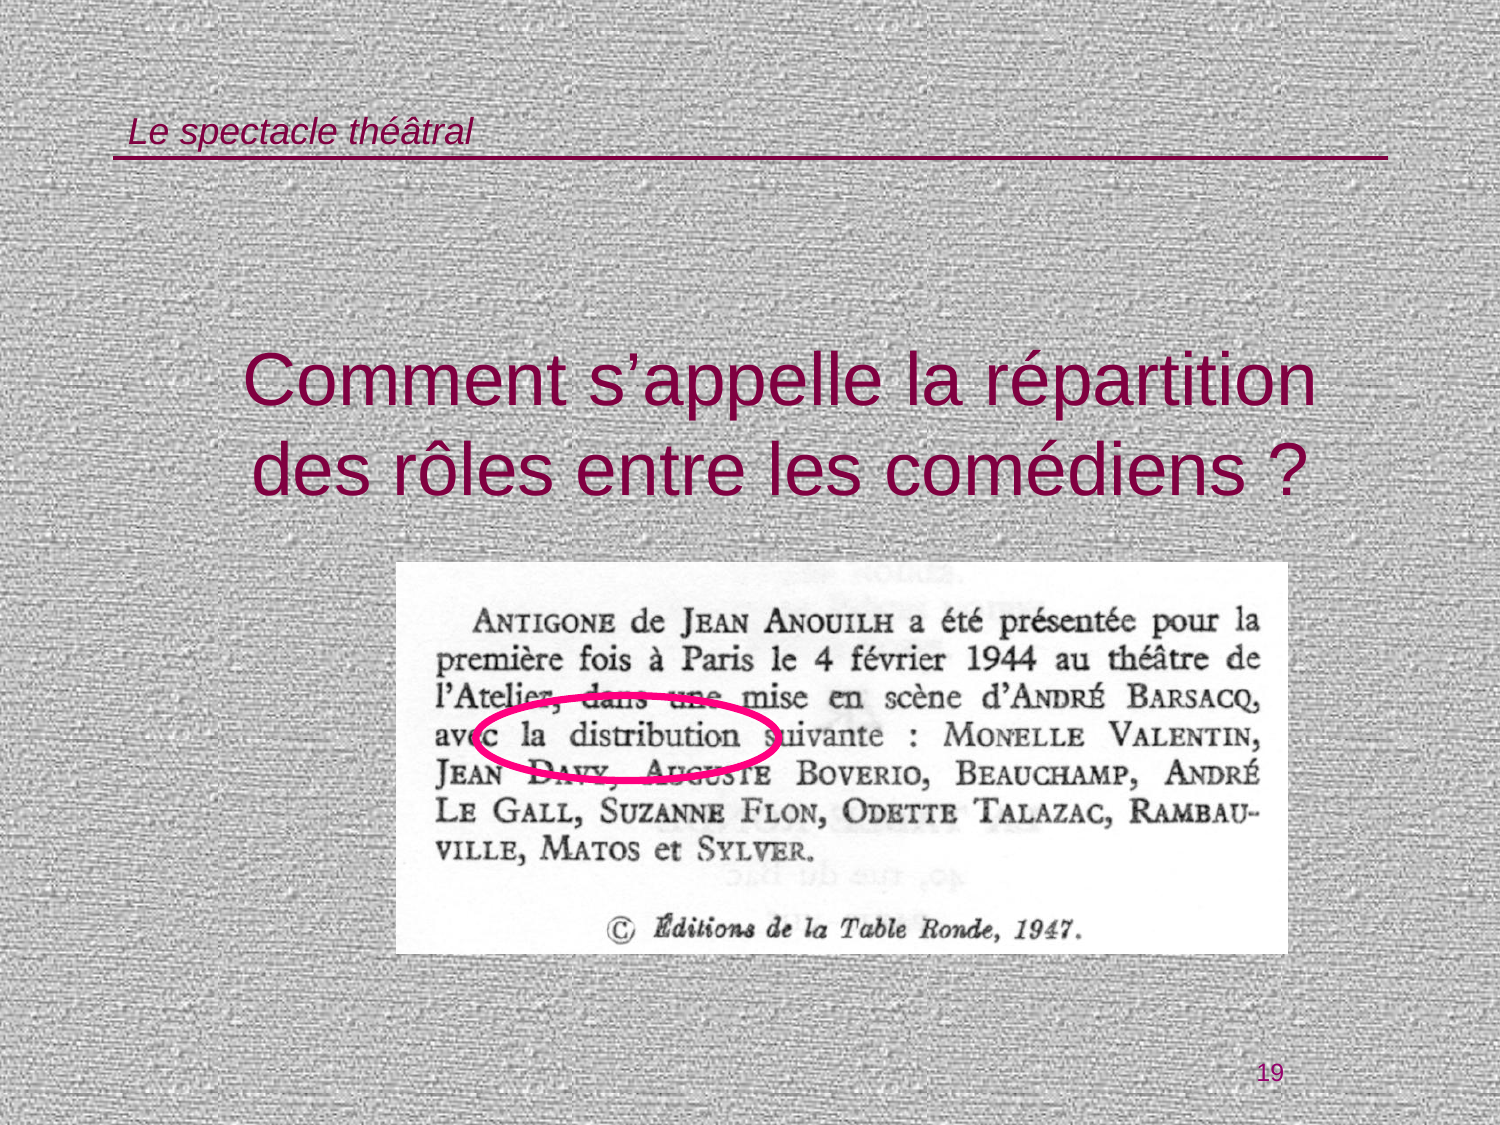

Comment s’appelle la répartition des rôles entre les comédiens ?
19